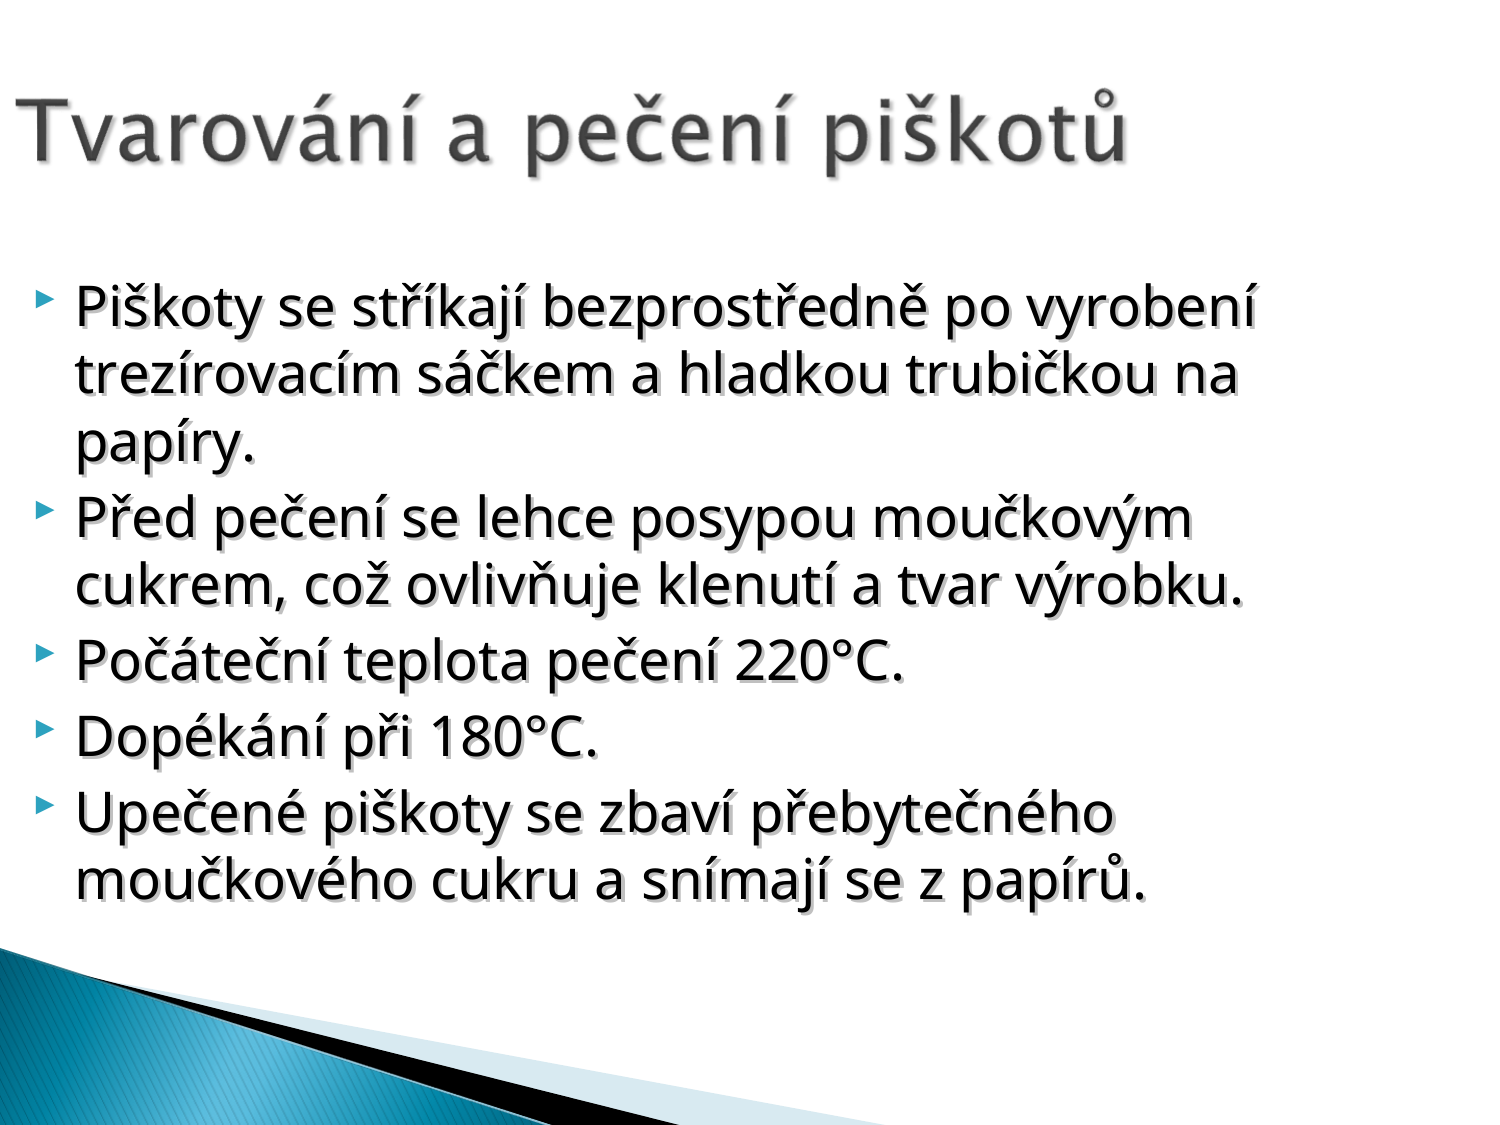

Piškoty se stříkají bezprostředně po vyrobení trezírovacím sáčkem a hladkou trubičkou na papíry.
Před pečení se lehce posypou moučkovým cukrem, což ovlivňuje klenutí a tvar výrobku.
Počáteční teplota pečení 220°C.
Dopékání při 180°C.
Upečené piškoty se zbaví přebytečného moučkového cukru a snímají se z papírů.